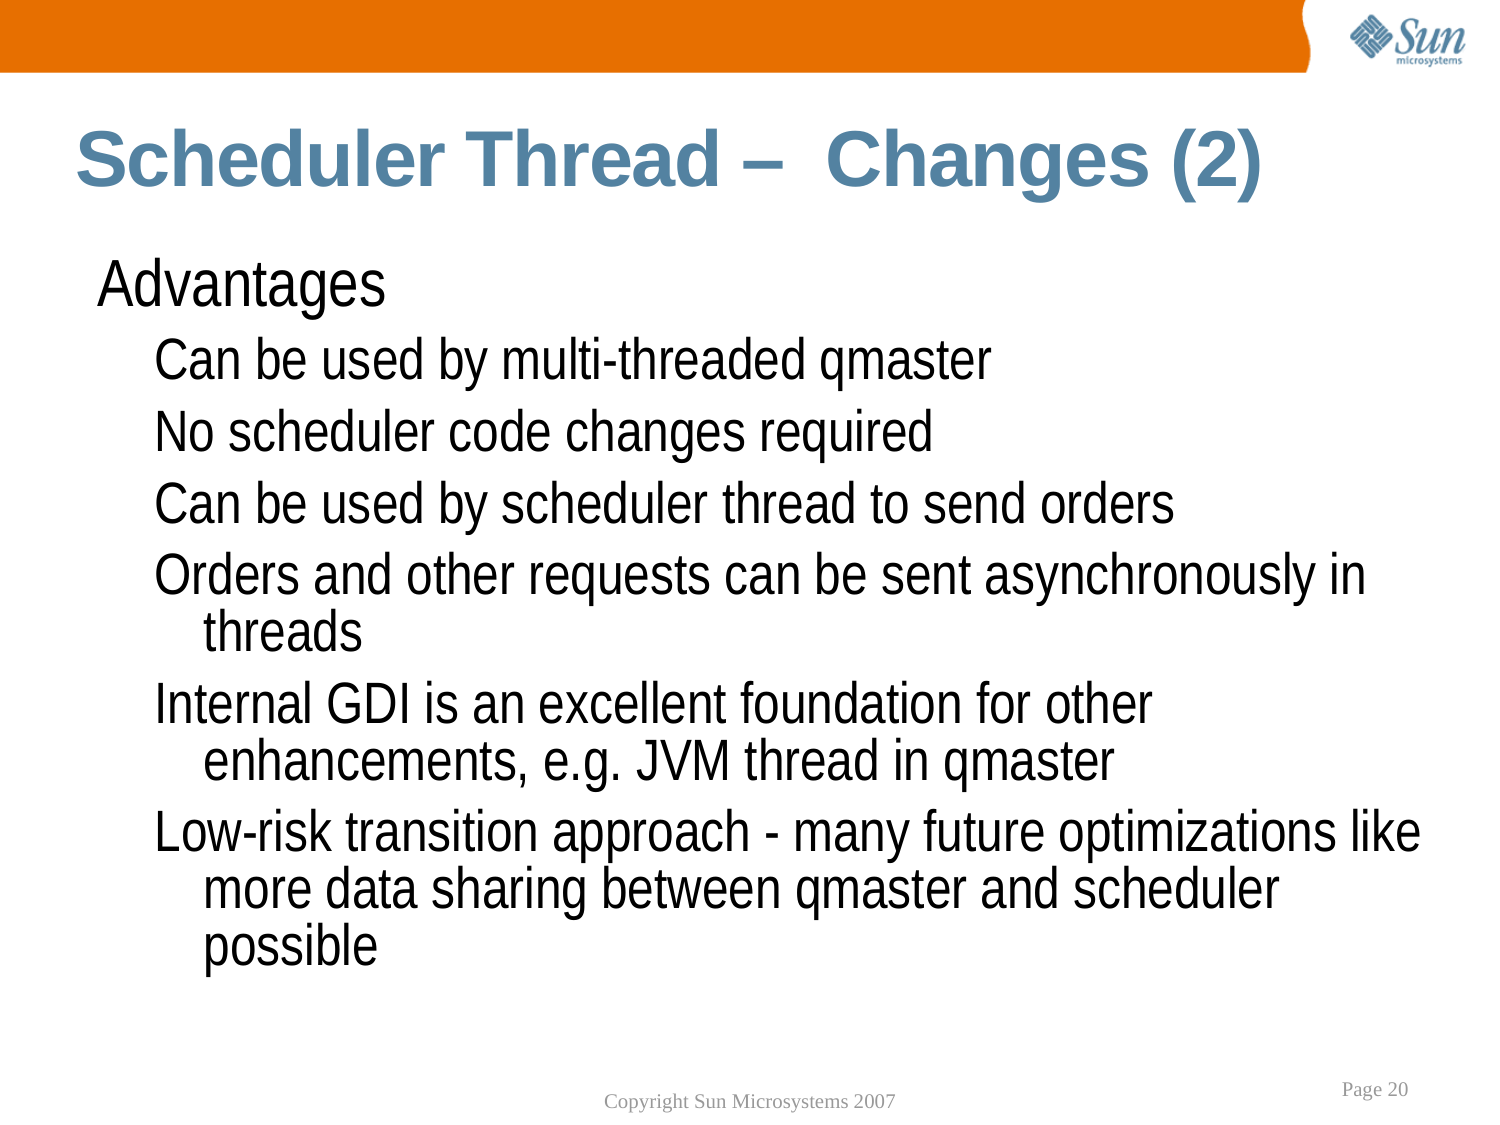

# Scheduler Thread – Changes (2)
Advantages
Can be used by multi-threaded qmaster
No scheduler code changes required
Can be used by scheduler thread to send orders
Orders and other requests can be sent asynchronously in threads
Internal GDI is an excellent foundation for other enhancements, e.g. JVM thread in qmaster
Low-risk transition approach - many future optimizations like more data sharing between qmaster and scheduler possible